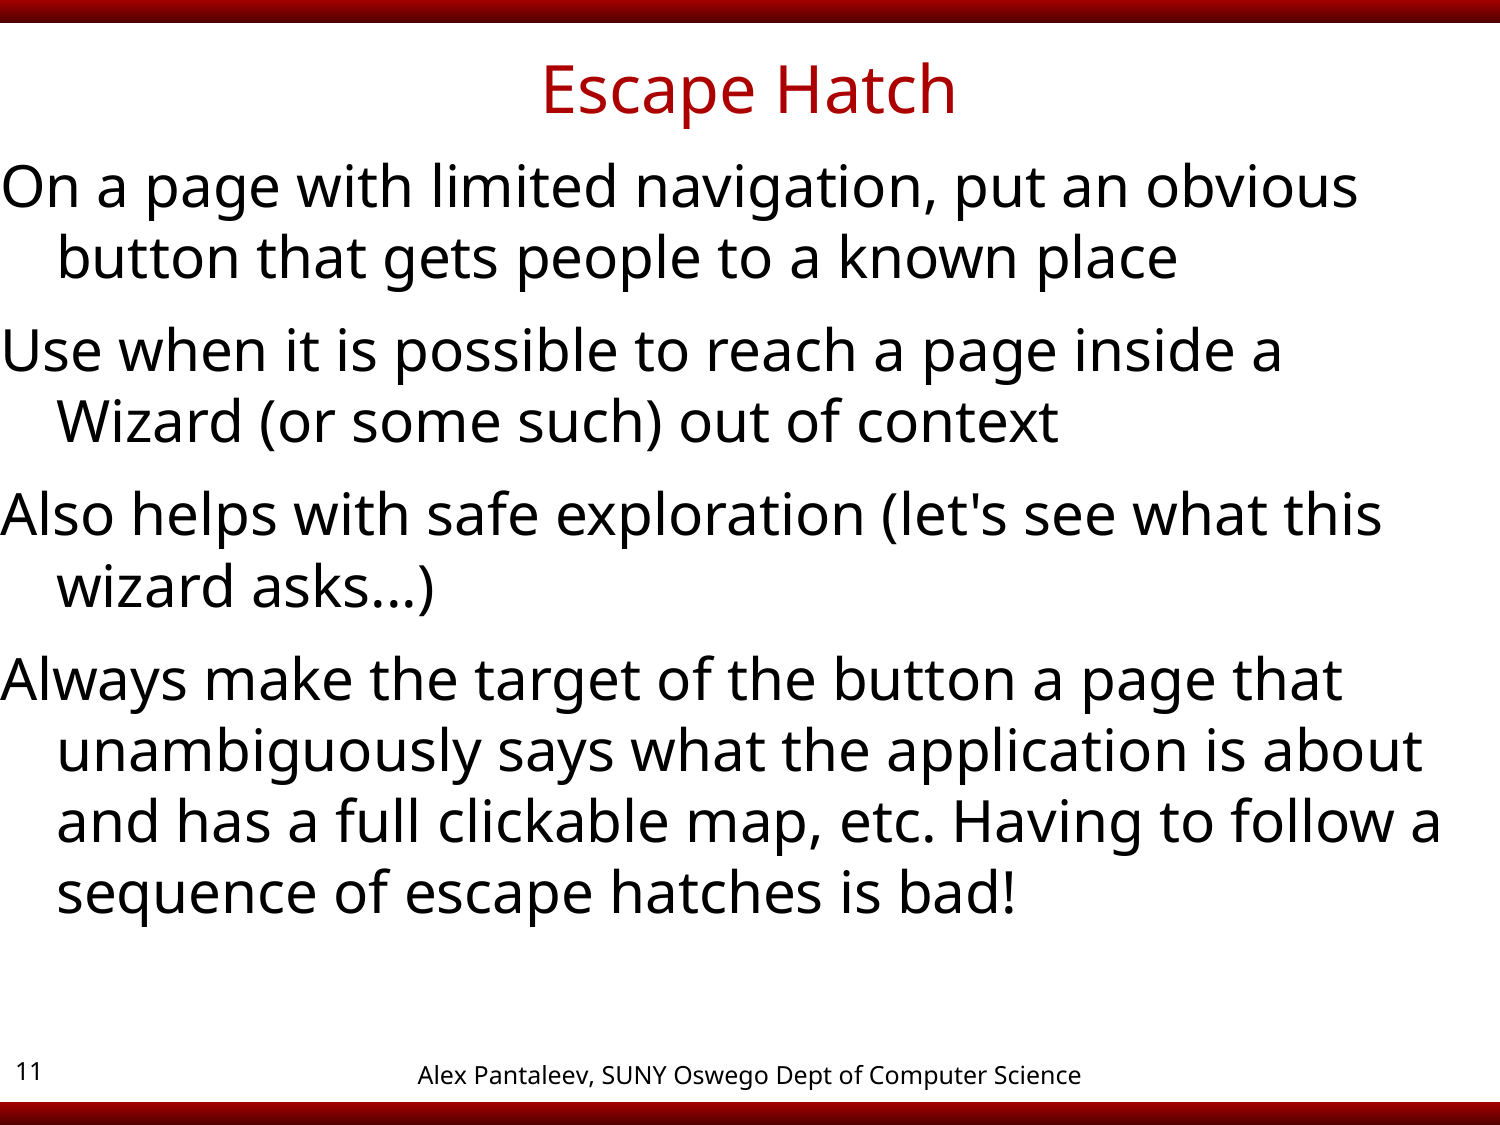

# Escape Hatch
On a page with limited navigation, put an obvious button that gets people to a known place
Use when it is possible to reach a page inside a Wizard (or some such) out of context
Also helps with safe exploration (let's see what this wizard asks...)
Always make the target of the button a page that unambiguously says what the application is about and has a full clickable map, etc. Having to follow a sequence of escape hatches is bad!
11